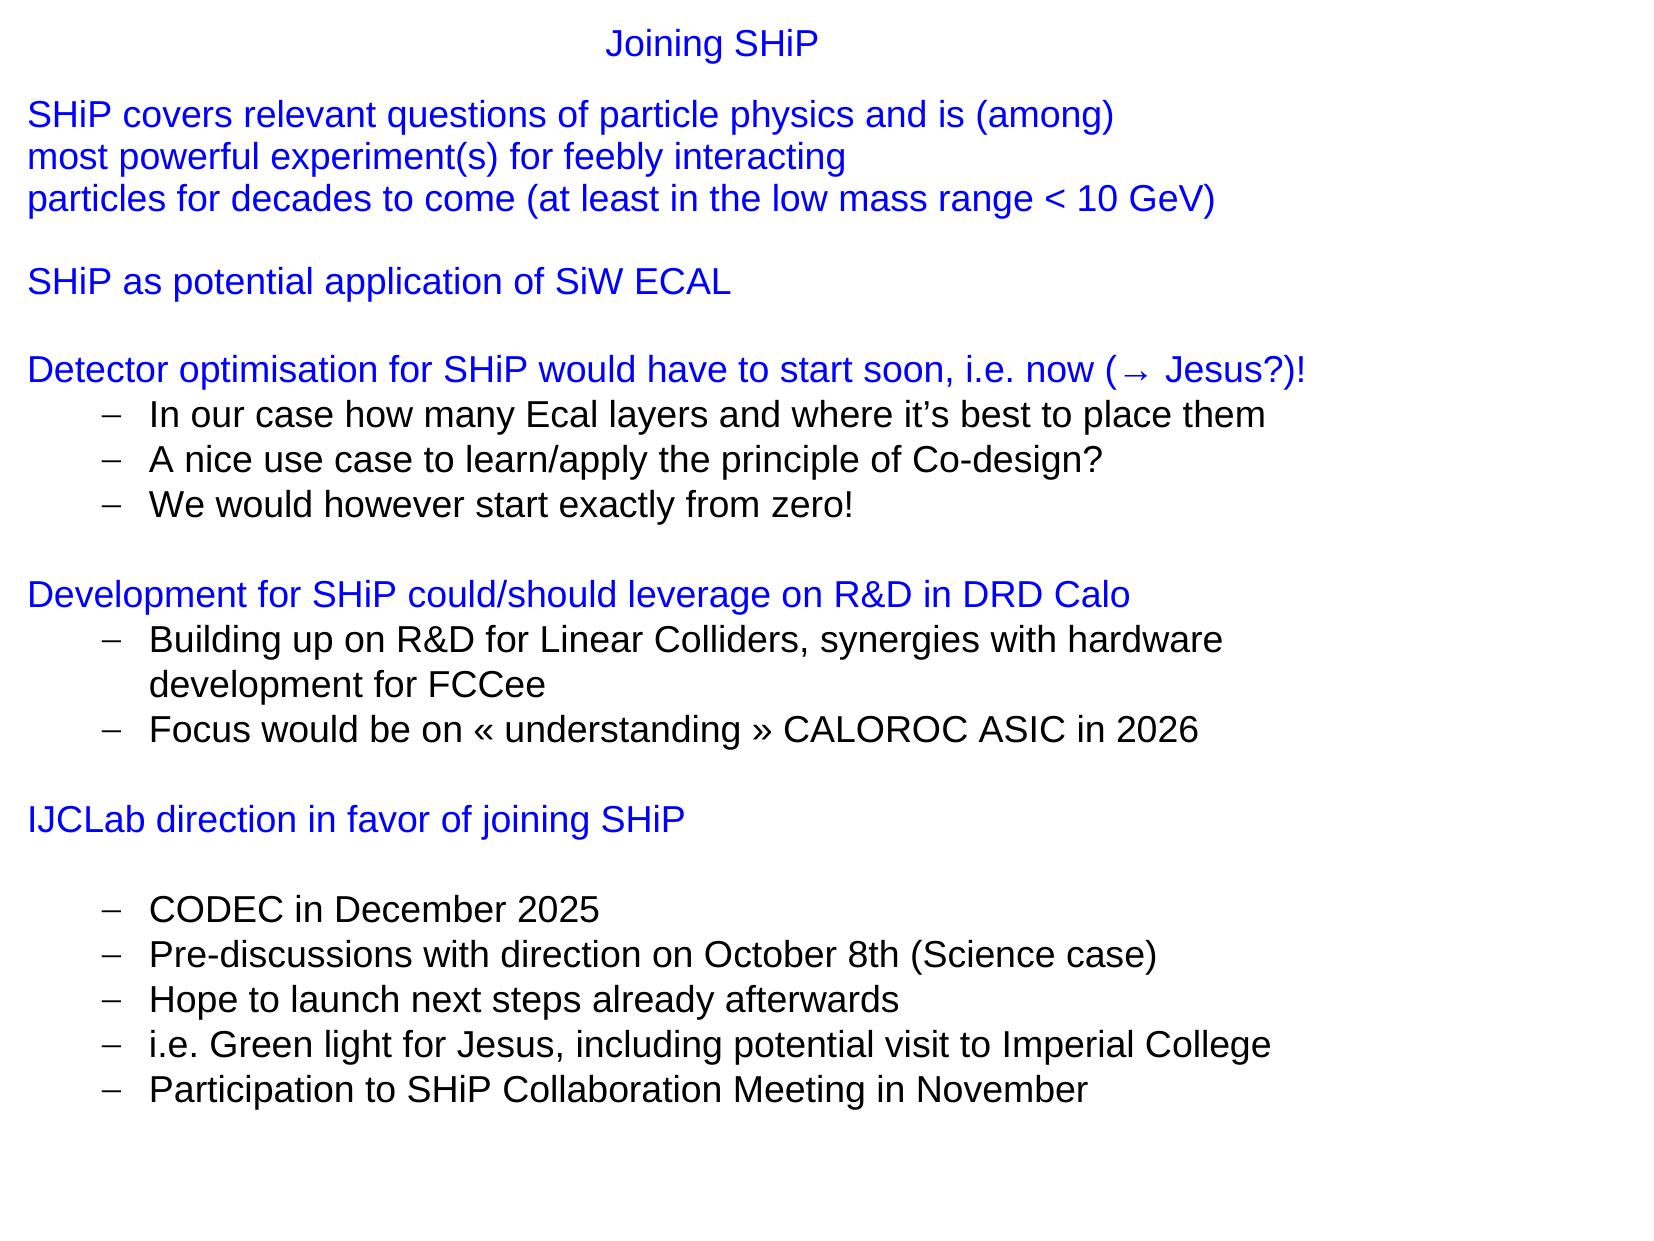

Joining SHiP
SHiP covers relevant questions of particle physics and is (among)
most powerful experiment(s) for feebly interacting
particles for decades to come (at least in the low mass range < 10 GeV)
SHiP as potential application of SiW ECAL
Detector optimisation for SHiP would have to start soon, i.e. now (→ Jesus?)!
In our case how many Ecal layers and where it’s best to place them
A nice use case to learn/apply the principle of Co-design?
We would however start exactly from zero!
Development for SHiP could/should leverage on R&D in DRD Calo
Building up on R&D for Linear Colliders, synergies with hardware
development for FCCee
Focus would be on « understanding » CALOROC ASIC in 2026
IJCLab direction in favor of joining SHiP
CODEC in December 2025
Pre-discussions with direction on October 8th (Science case)
Hope to launch next steps already afterwards
i.e. Green light for Jesus, including potential visit to Imperial College
Participation to SHiP Collaboration Meeting in November